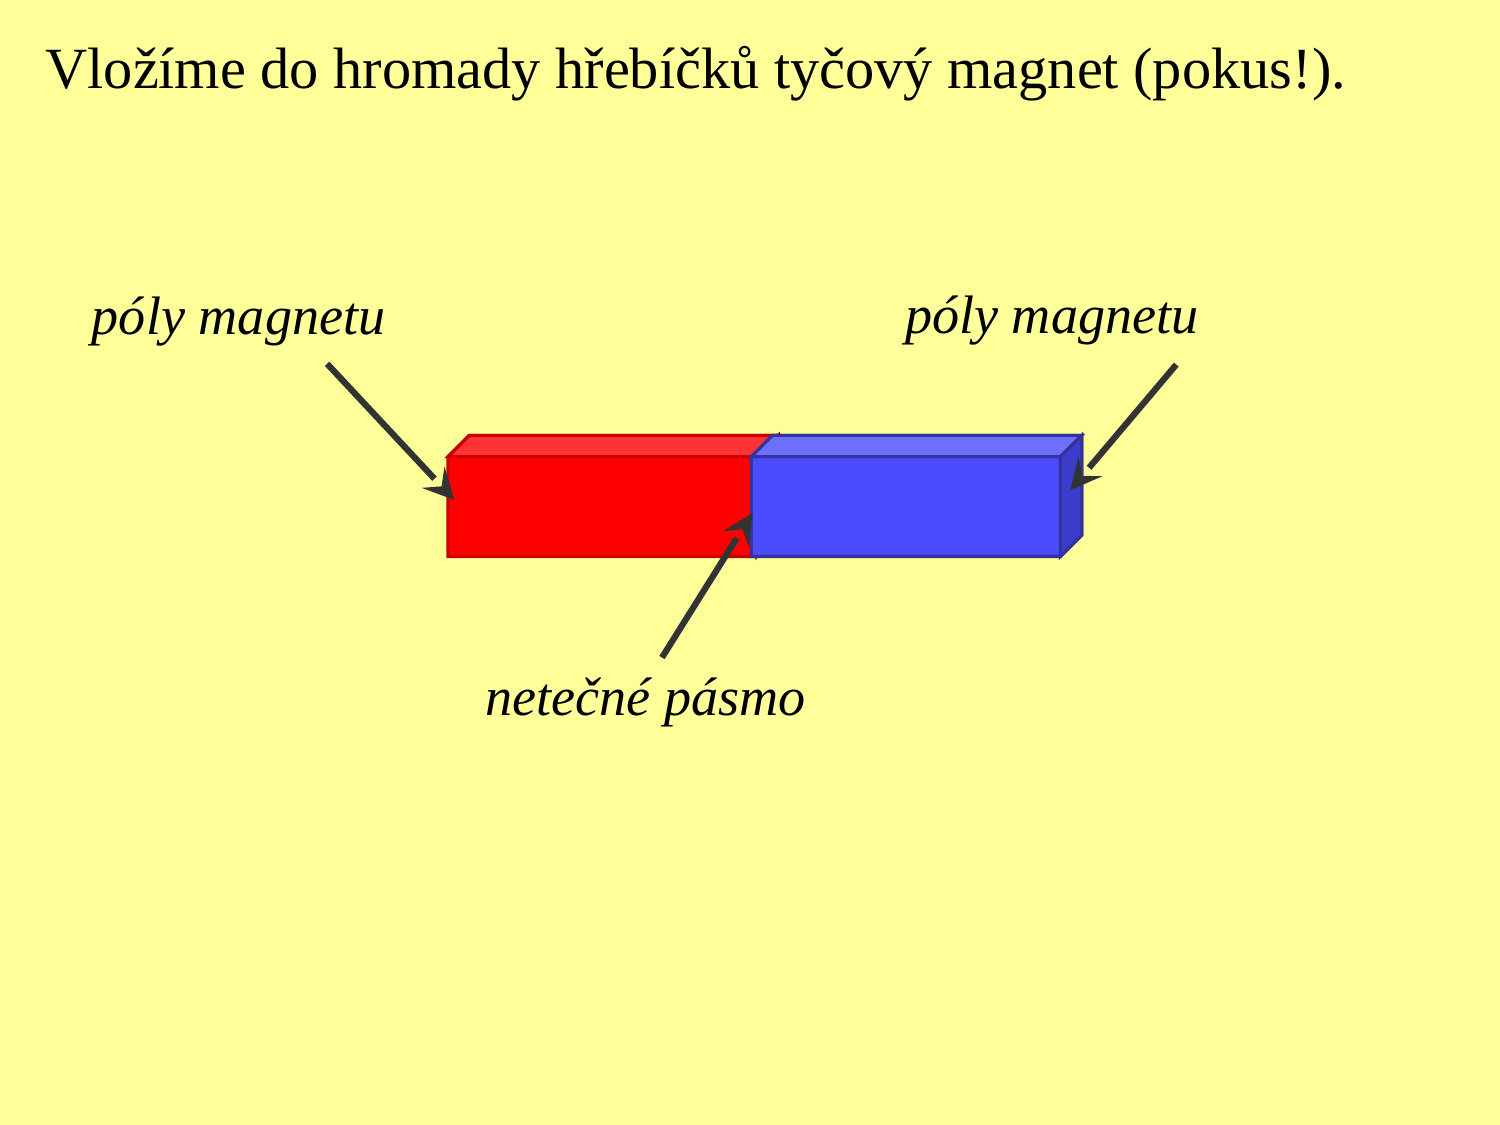

Vložíme do hromady hřebíčků tyčový magnet (pokus!).
póly magnetu
póly magnetu
netečné pásmo